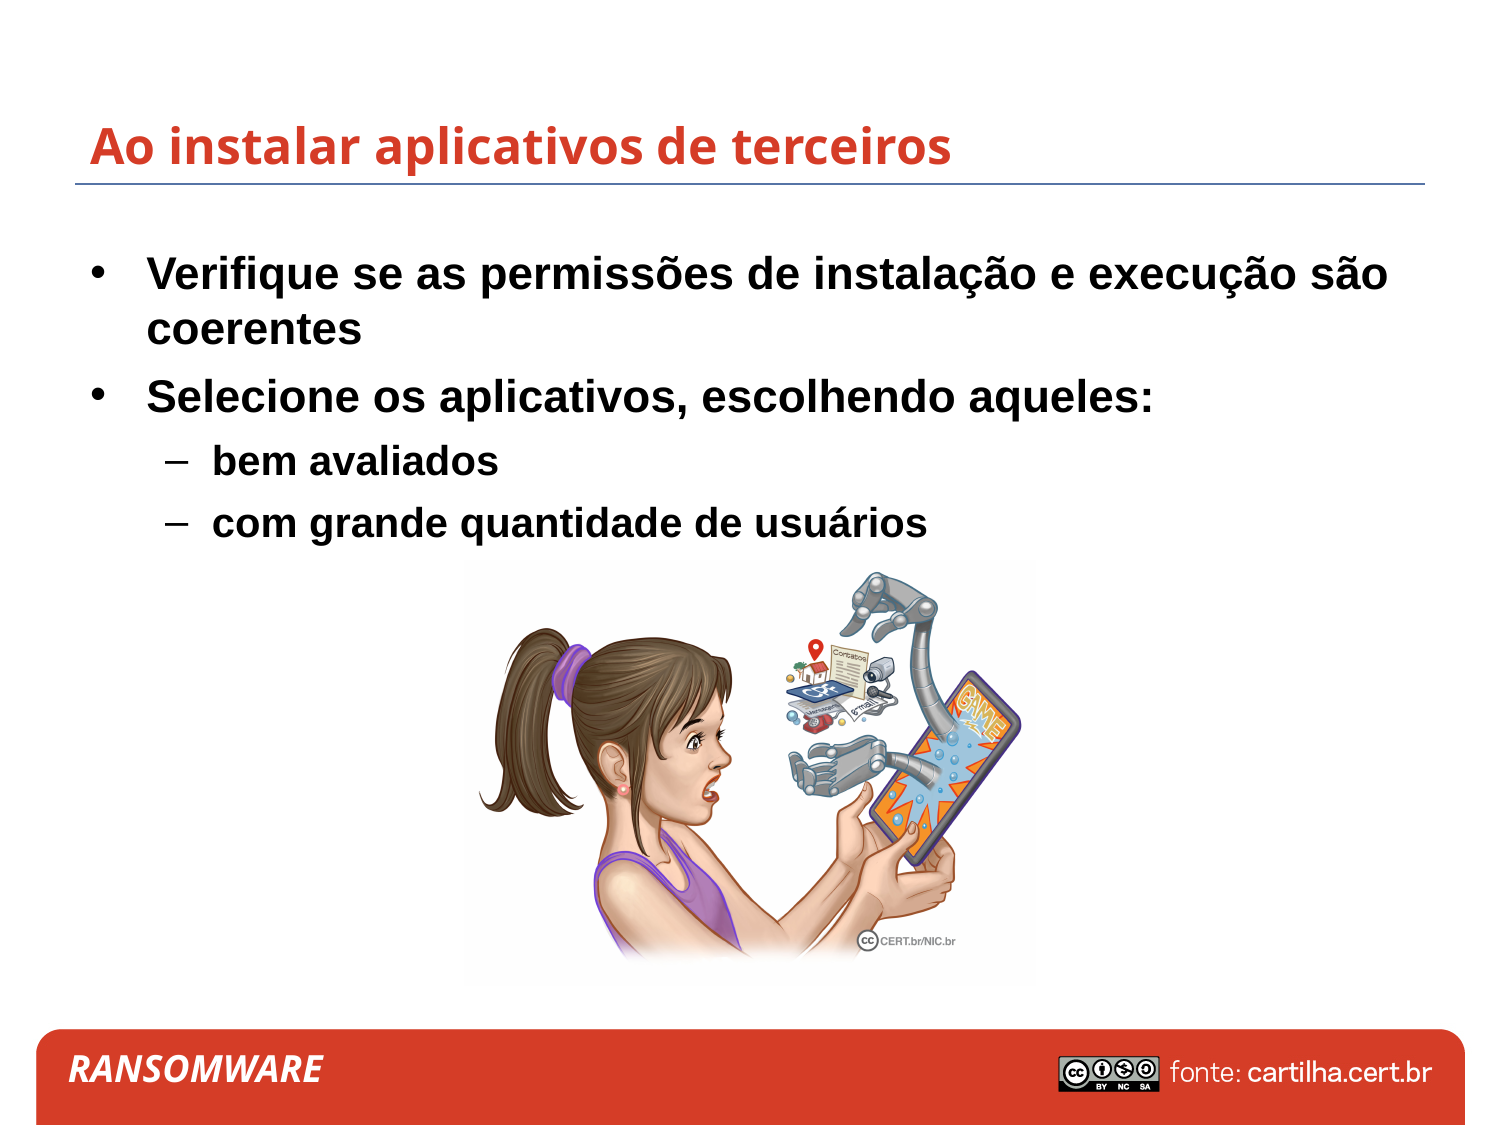

Ao instalar aplicativos de terceiros
# Verifique se as permissões de instalação e execução são coerentes
Selecione os aplicativos, escolhendo aqueles:
bem avaliados
com grande quantidade de usuários